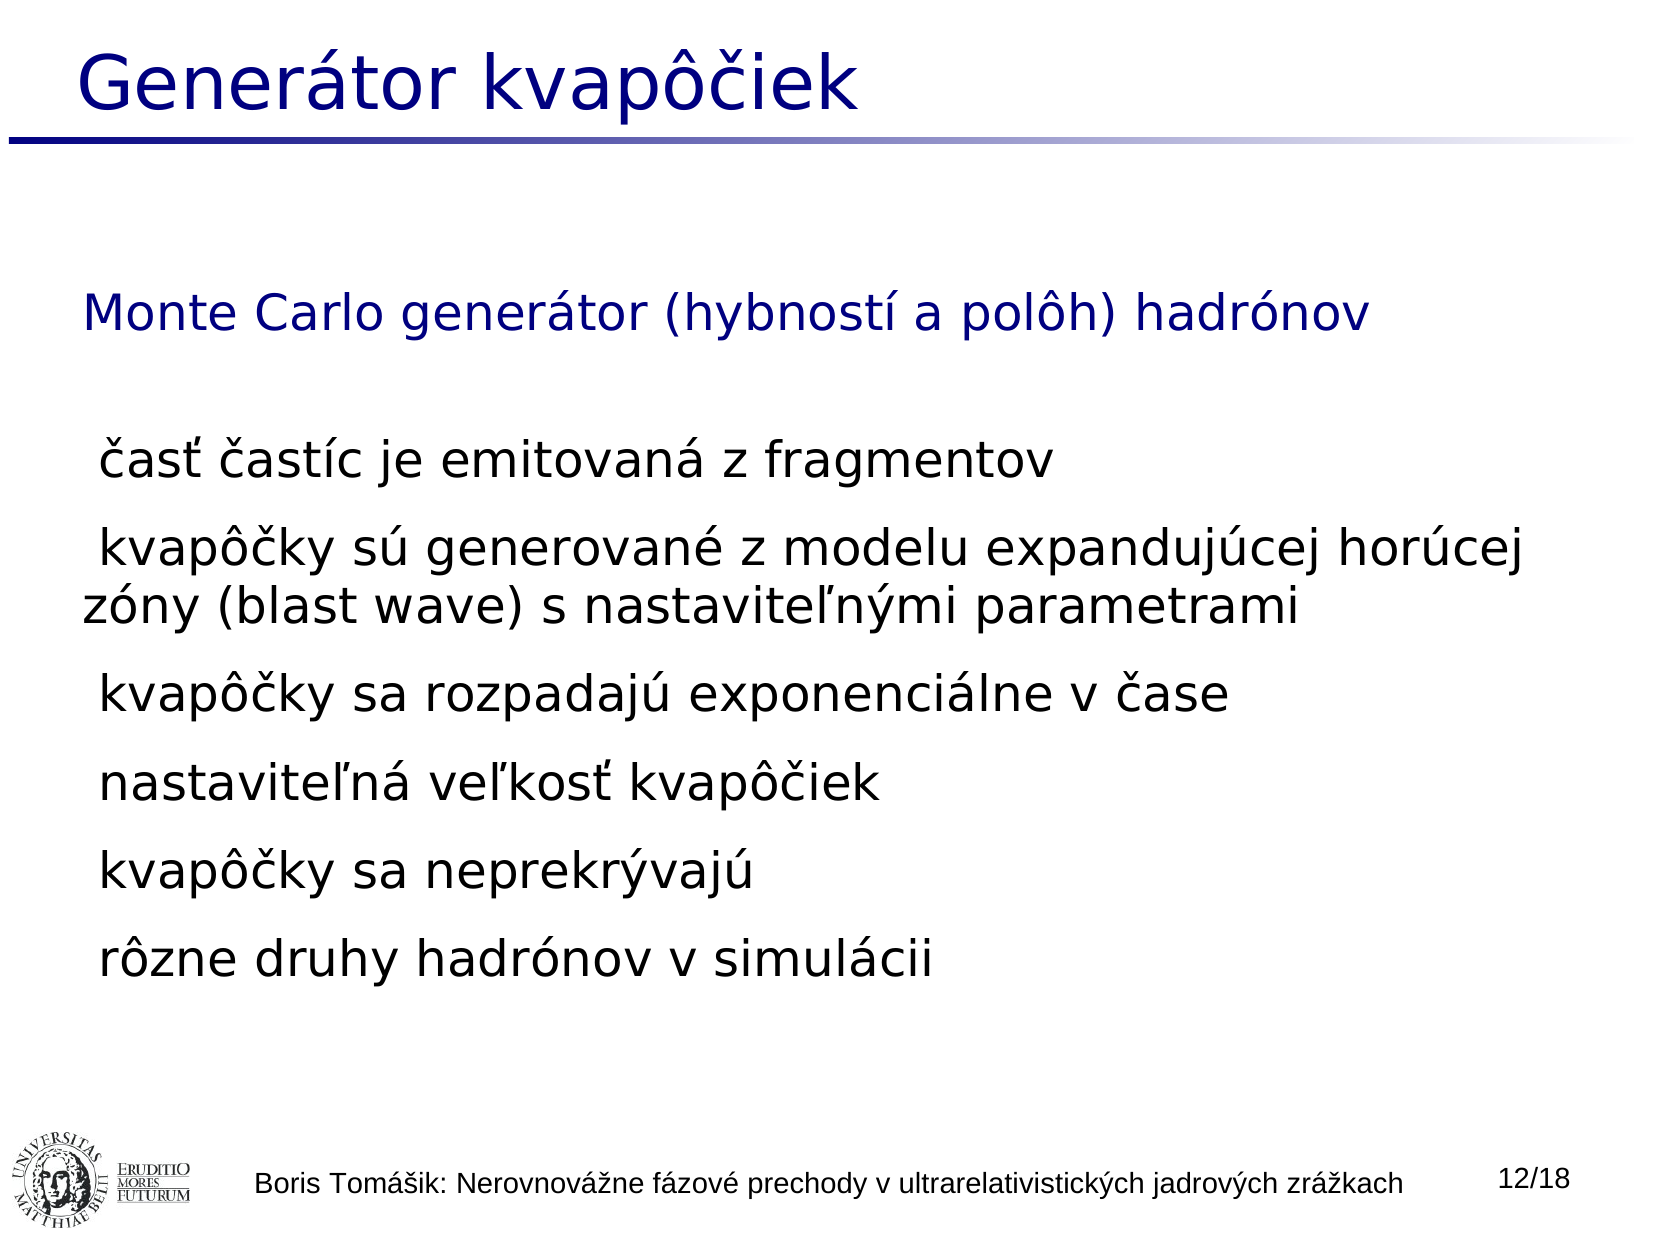

# Generátor kvapôčiek
Monte Carlo generátor (hybností a polôh) hadrónov
 časť častíc je emitovaná z fragmentov
 kvapôčky sú generované z modelu expandujúcej horúcej zóny (blast wave) s nastaviteľnými parametrami
 kvapôčky sa rozpadajú exponenciálne v čase
 nastaviteľná veľkosť kvapôčiek
 kvapôčky sa neprekrývajú
 rôzne druhy hadrónov v simulácii
12